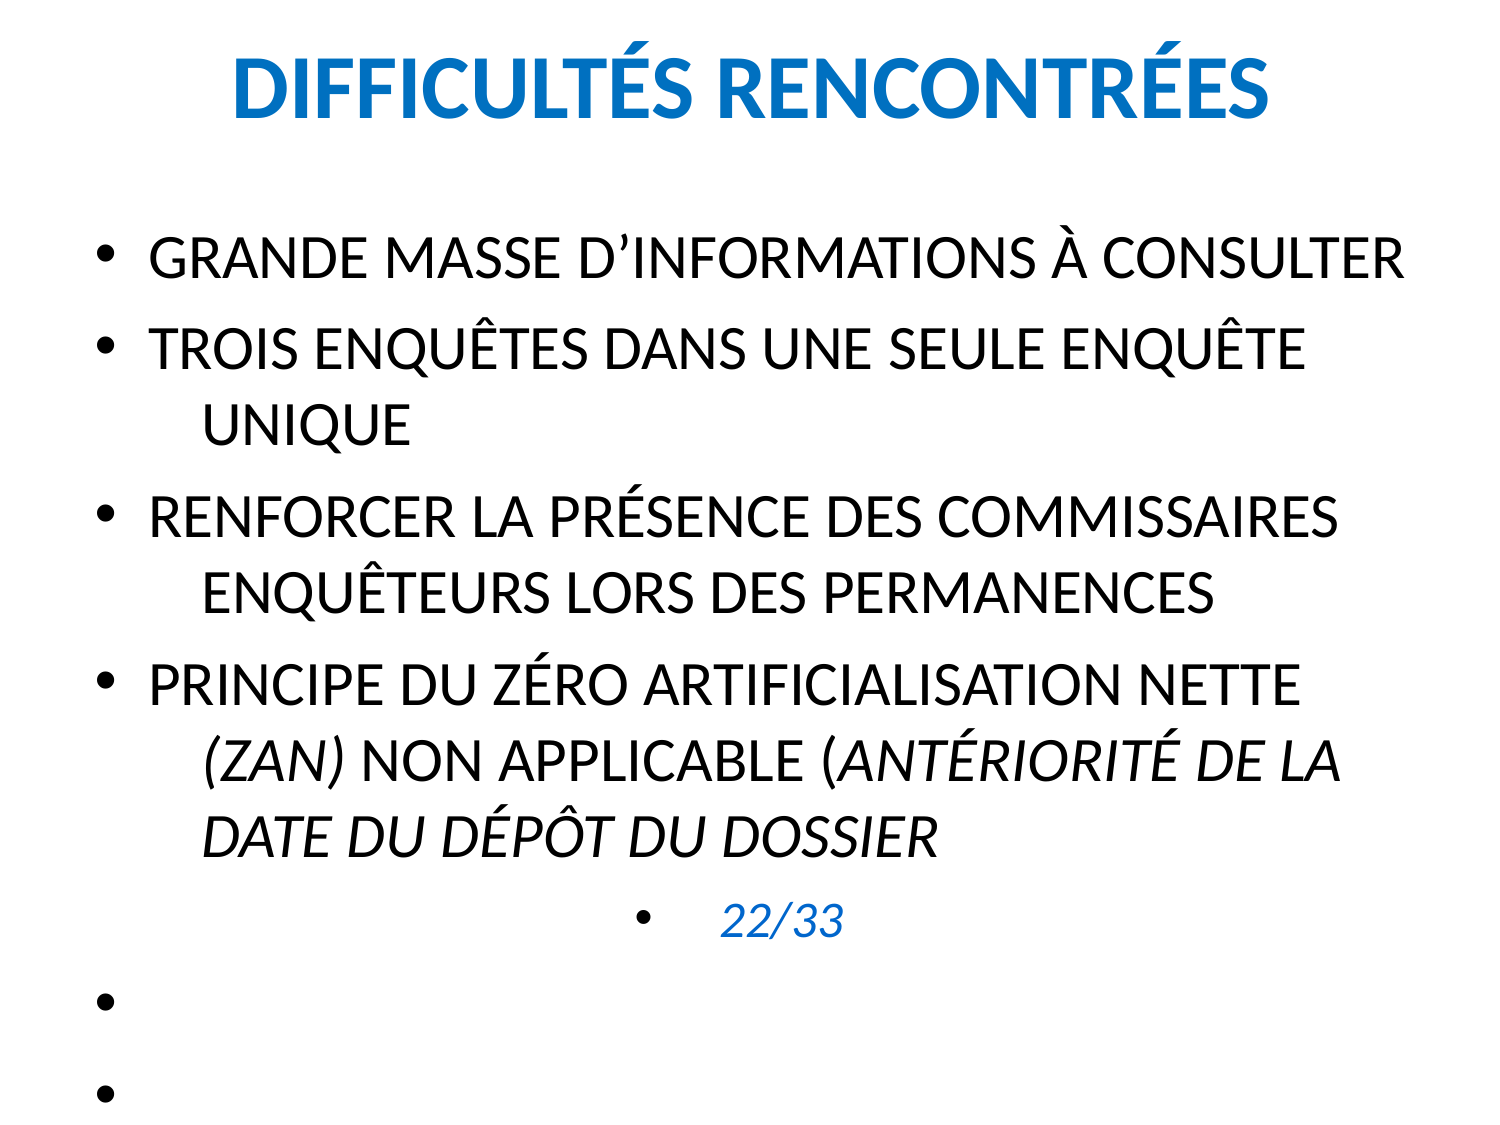

# DIFFICULTÉS RENCONTRÉES
GRANDE MASSE D’INFORMATIONS À CONSULTER
TROIS ENQUÊTES DANS UNE SEULE ENQUÊTE UNIQUE
RENFORCER LA PRÉSENCE DES COMMISSAIRES ENQUÊTEURS LORS DES PERMANENCES
PRINCIPE DU ZÉRO ARTIFICIALISATION NETTE (ZAN) NON APPLICABLE (ANTÉRIORITÉ DE LA DATE DU DÉPÔT DU DOSSIER
22/33